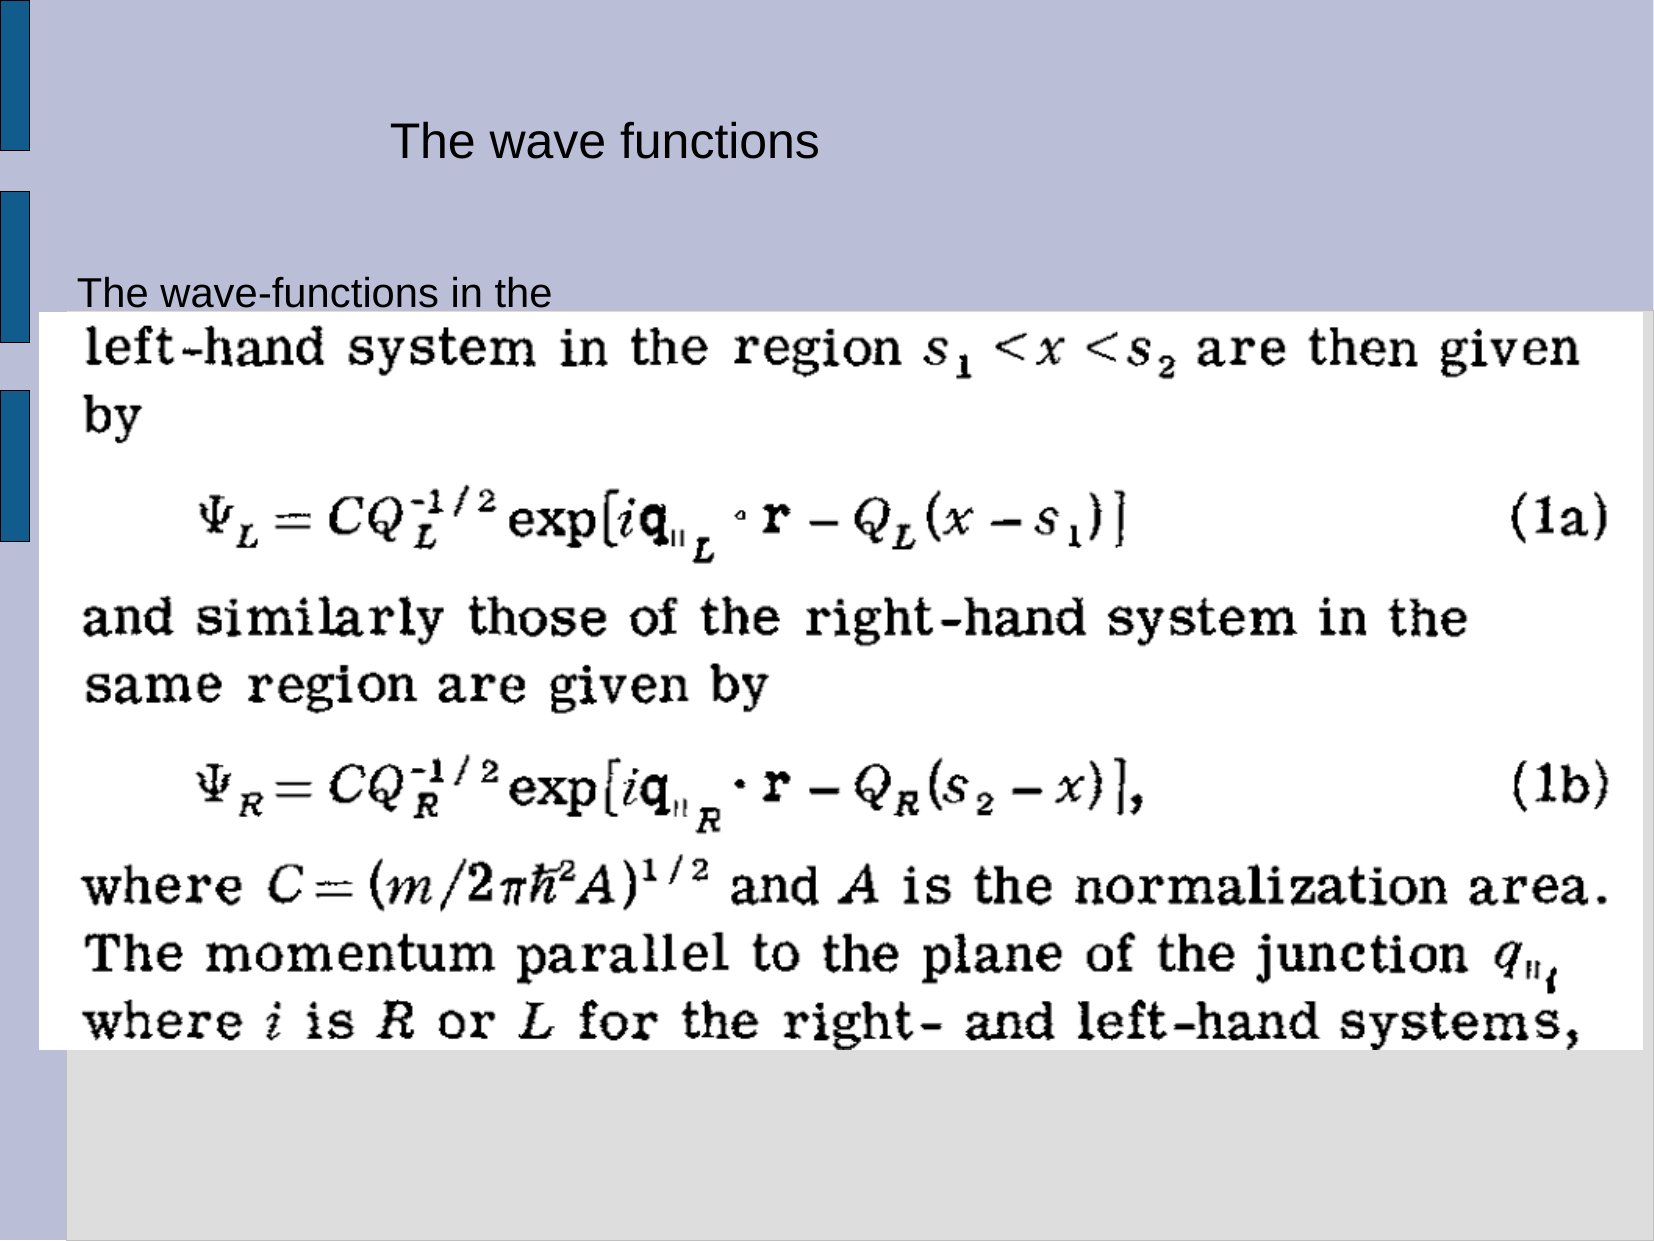

The wave functions
The wave-functions in the